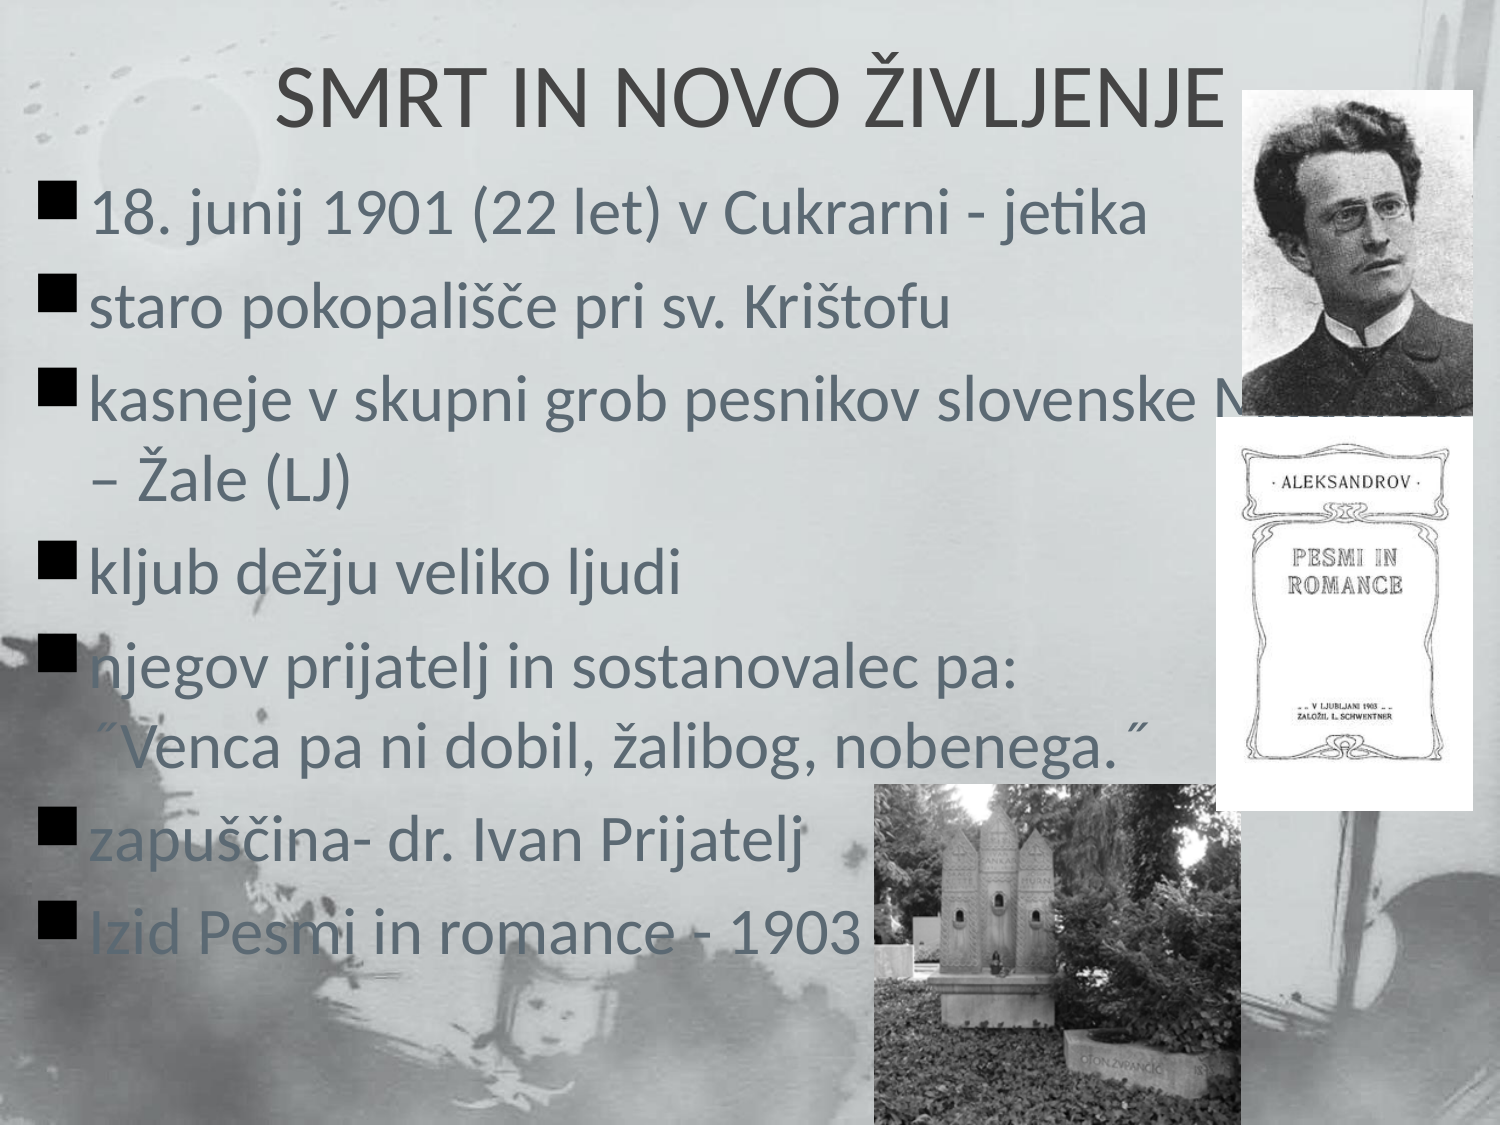

# SMRT IN NOVO ŽIVLJENJE
18. junij 1901 (22 let) v Cukrarni - jetika
staro pokopališče pri sv. Krištofu
kasneje v skupni grob pesnikov slovenske Moderne – Žale (LJ)
kljub dežju veliko ljudi
njegov prijatelj in sostanovalec pa: ˝Venca pa ni dobil, žalibog, nobenega.˝
zapuščina- dr. Ivan Prijatelj
Izid Pesmi in romance - 1903